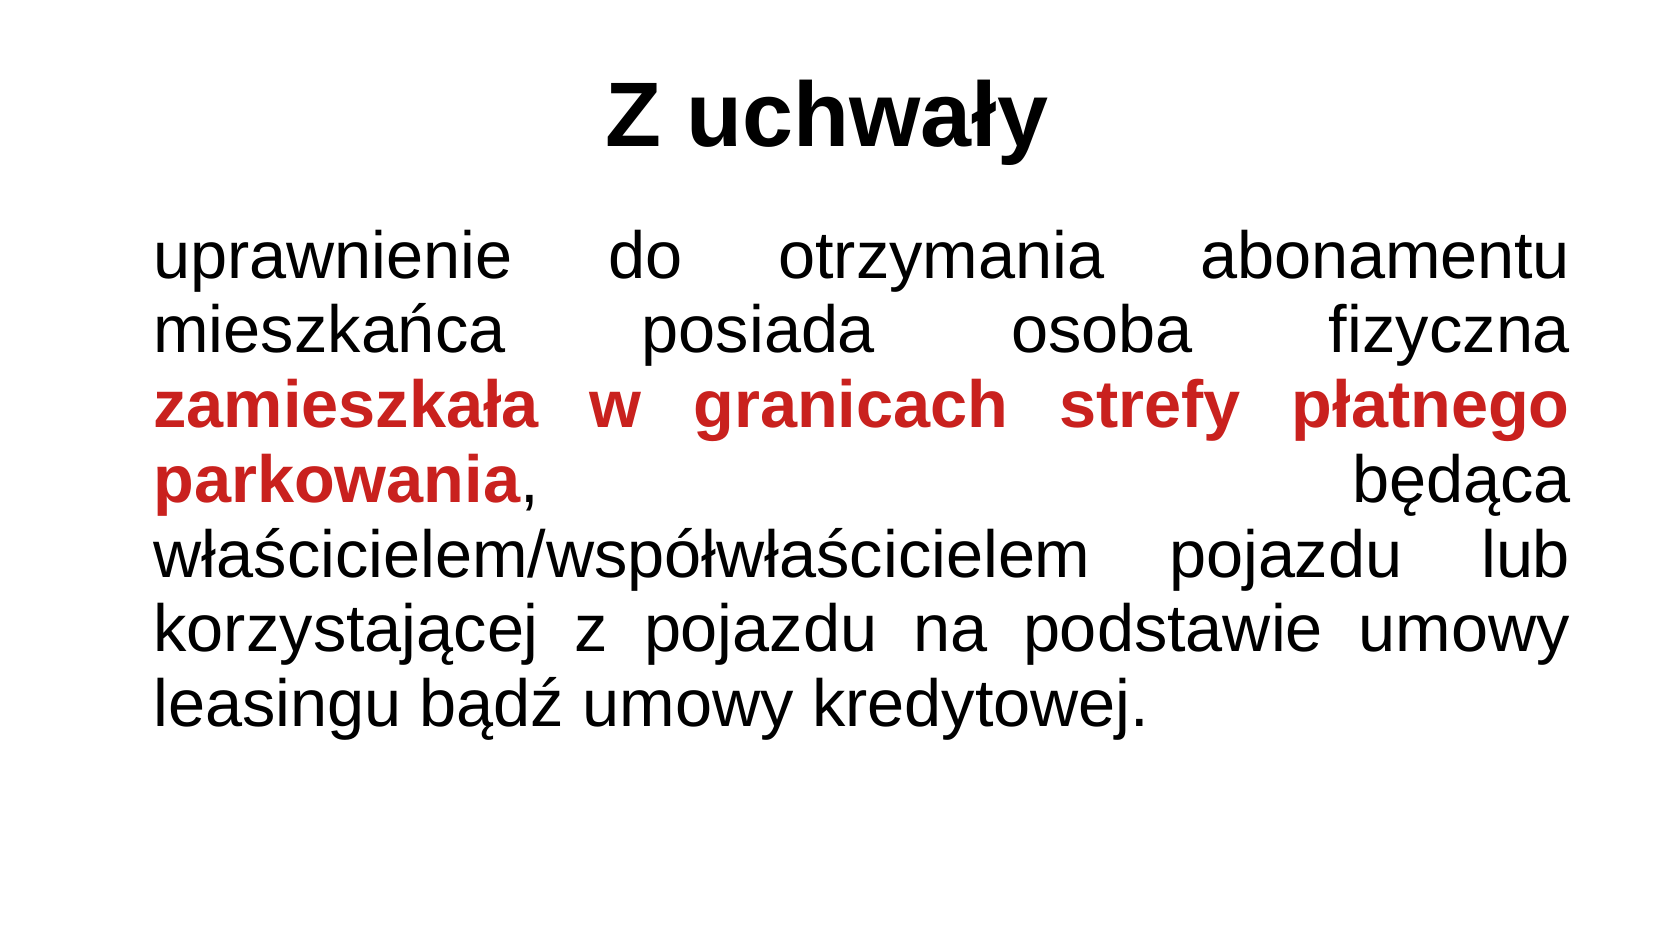

# Z uchwały
uprawnienie do otrzymania abonamentu mieszkańca posiada osoba fizyczna zamieszkała w granicach strefy płatnego parkowania, będąca właścicielem/współwłaścicielem pojazdu lub korzystającej z pojazdu na podstawie umowy leasingu bądź umowy kredytowej.